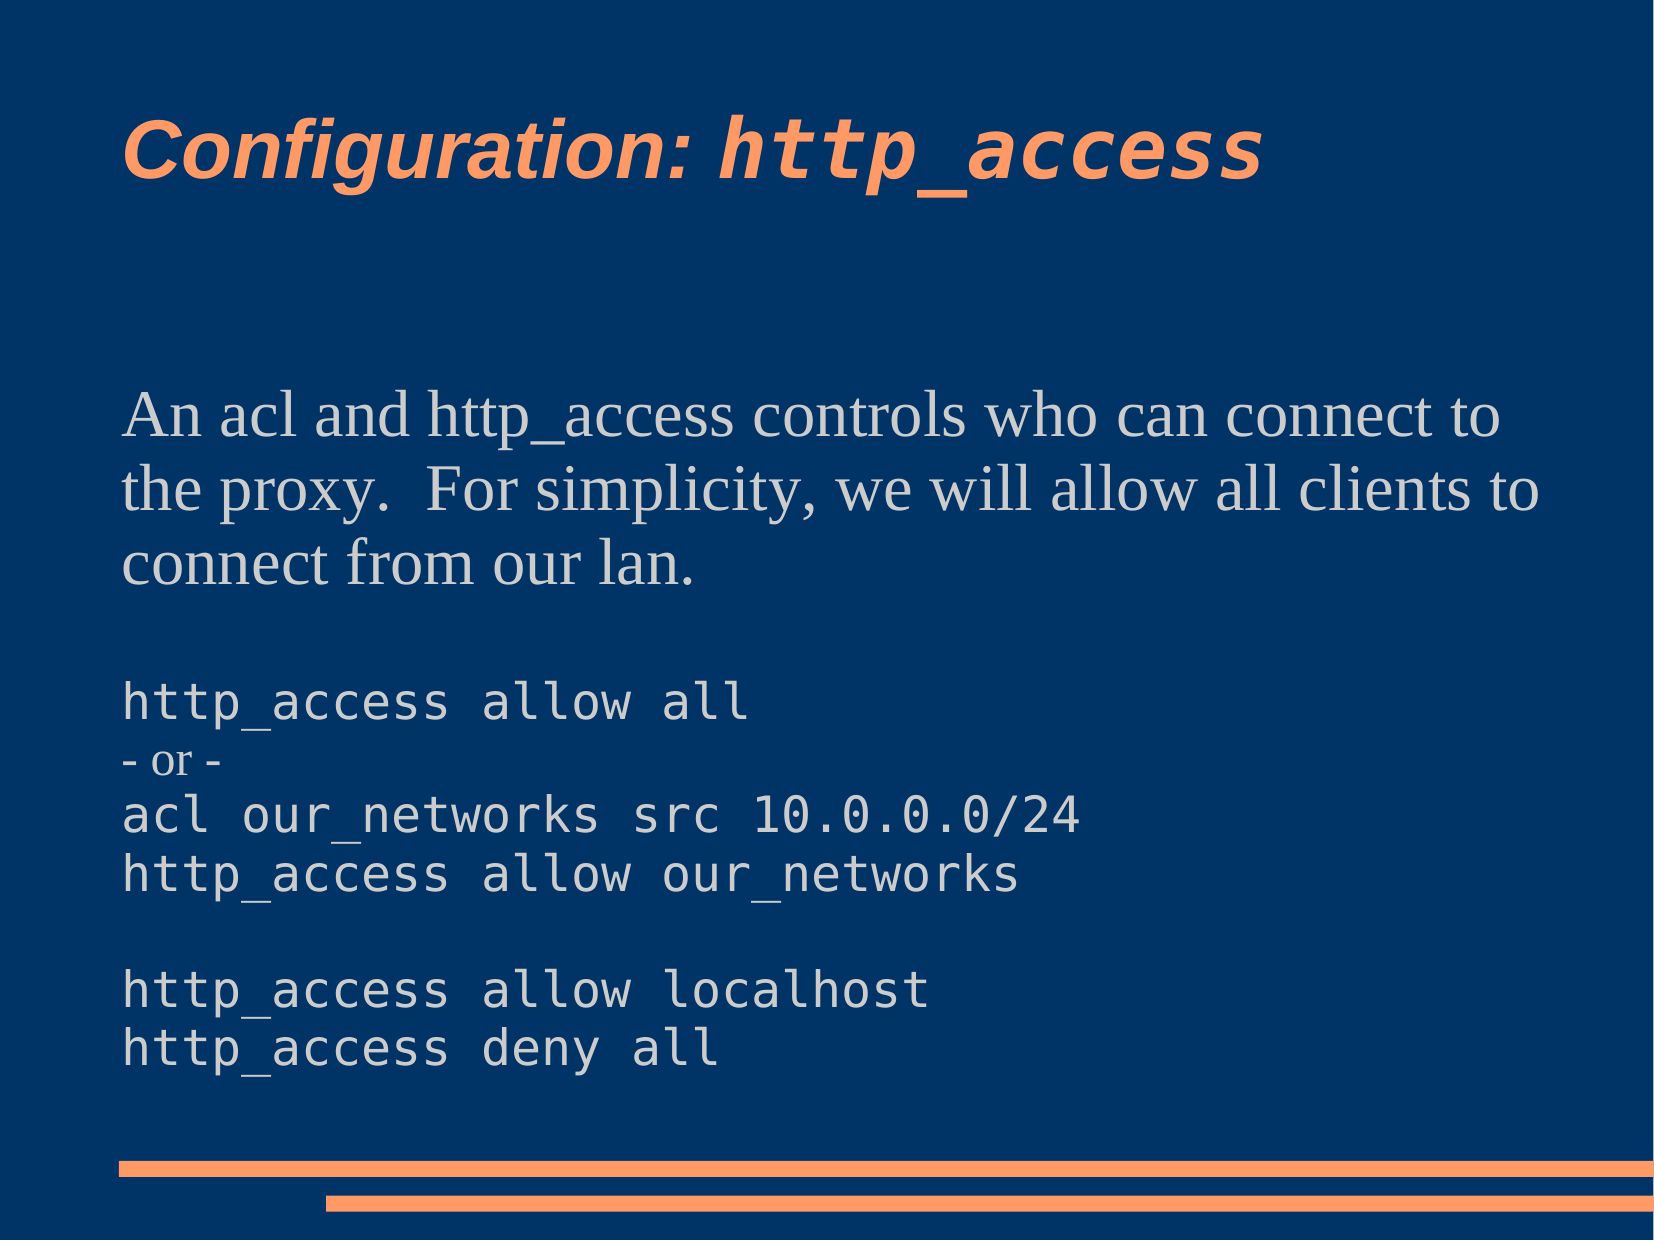

# Configuration: http_access
An acl and http_access controls who can connect to the proxy. For simplicity, we will allow all clients to connect from our lan.
http_access allow all
- or -
acl our_networks src 10.0.0.0/24
http_access allow our_networks
http_access allow localhost
http_access deny all